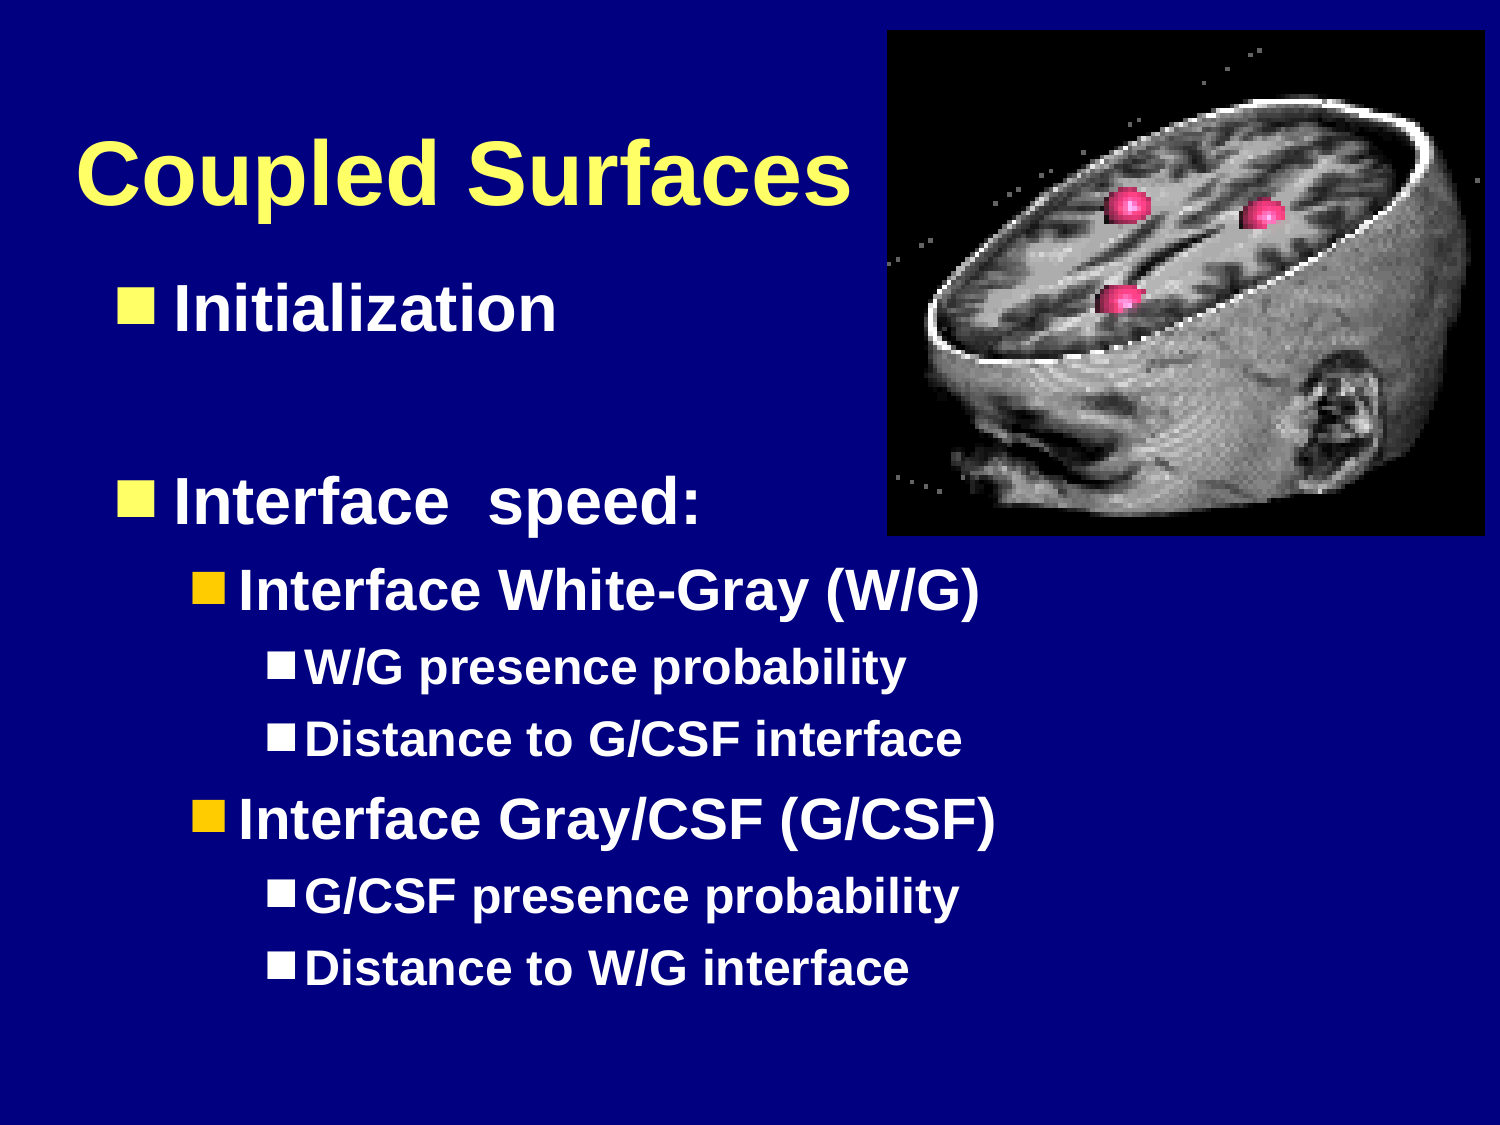

# Coupled Surfaces
Initialization
Interface speed:
Interface White-Gray (W/G)
W/G presence probability
Distance to G/CSF interface
Interface Gray/CSF (G/CSF)
G/CSF presence probability
Distance to W/G interface